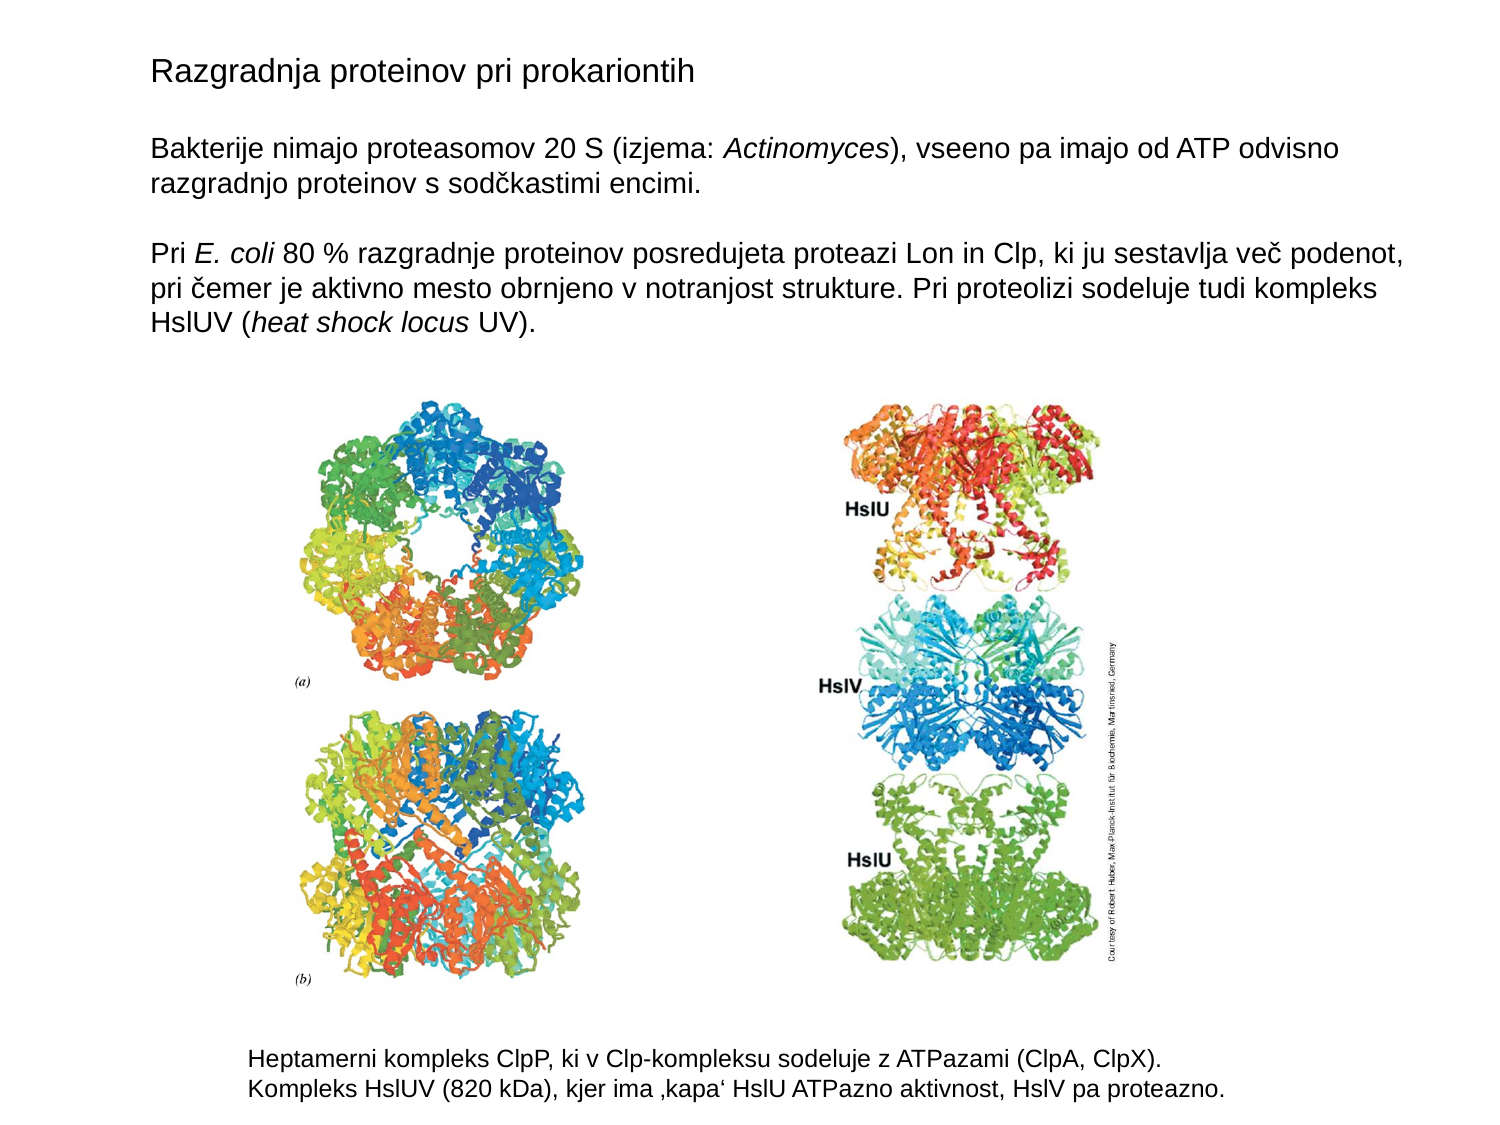

Razgradnja proteinov pri prokariontih
Bakterije nimajo proteasomov 20 S (izjema: Actinomyces), vseeno pa imajo od ATP odvisno razgradnjo proteinov s sodčkastimi encimi.
Pri E. coli 80 % razgradnje proteinov posredujeta proteazi Lon in Clp, ki ju sestavlja več podenot, pri čemer je aktivno mesto obrnjeno v notranjost strukture. Pri proteolizi sodeluje tudi kompleks HslUV (heat shock locus UV).
Heptamerni kompleks ClpP, ki v Clp-kompleksu sodeluje z ATPazami (ClpA, ClpX).
Kompleks HslUV (820 kDa), kjer ima ‚kapa‘ HslU ATPazno aktivnost, HslV pa proteazno.